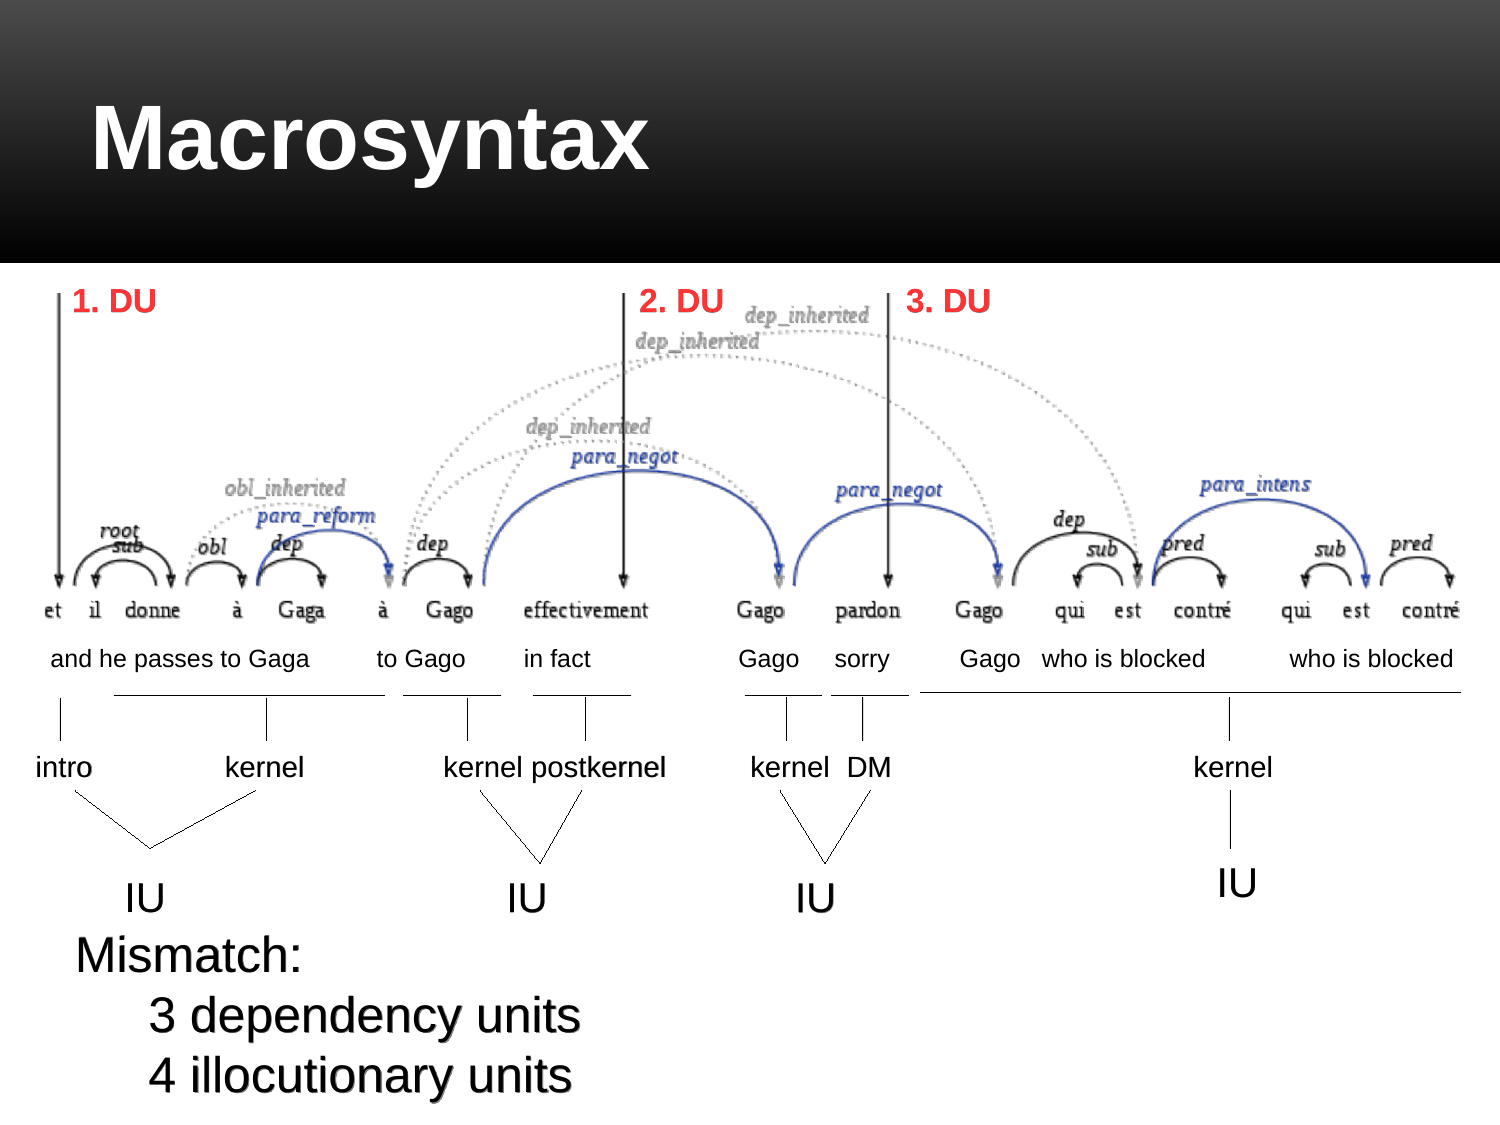

# Macrosyntax
1. DU
2. DU
3. DU
and he passes to Gaga 	 to Gago 	 in fact		 Gago sorry Gago who is blocked who is blocked
intro
kernel
kernel postkernel
kernel DM
kernel
IU
IU
IU
IU
Mismatch:
	3 dependency units
	4 illocutionary units